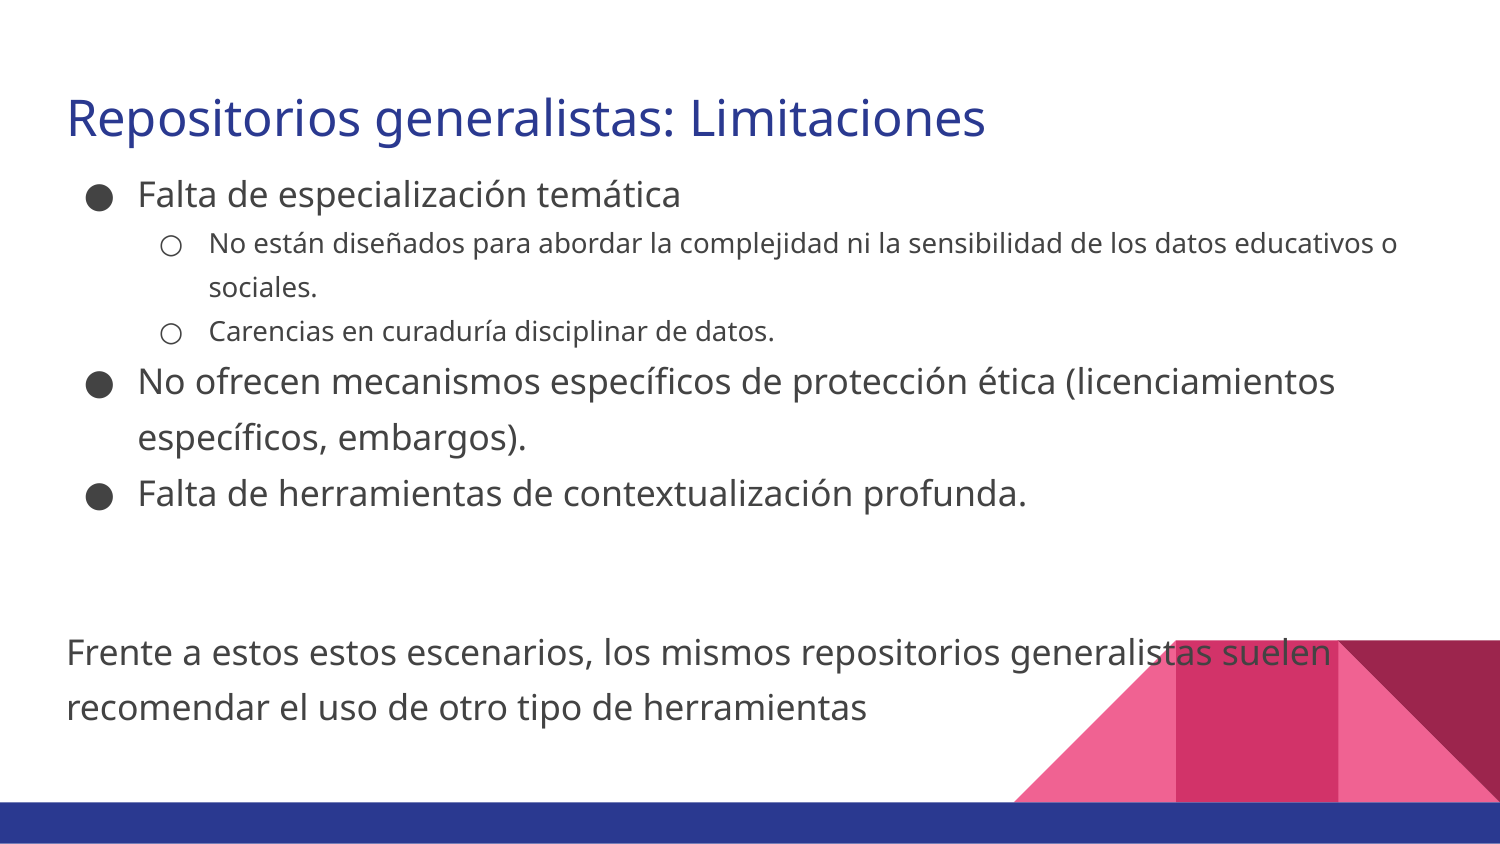

# Repositorios generalistas: Limitaciones
Falta de especialización temática
No están diseñados para abordar la complejidad ni la sensibilidad de los datos educativos o sociales.
Carencias en curaduría disciplinar de datos.
No ofrecen mecanismos específicos de protección ética (licenciamientos específicos, embargos).
Falta de herramientas de contextualización profunda.
Frente a estos estos escenarios, los mismos repositorios generalistas suelen recomendar el uso de otro tipo de herramientas